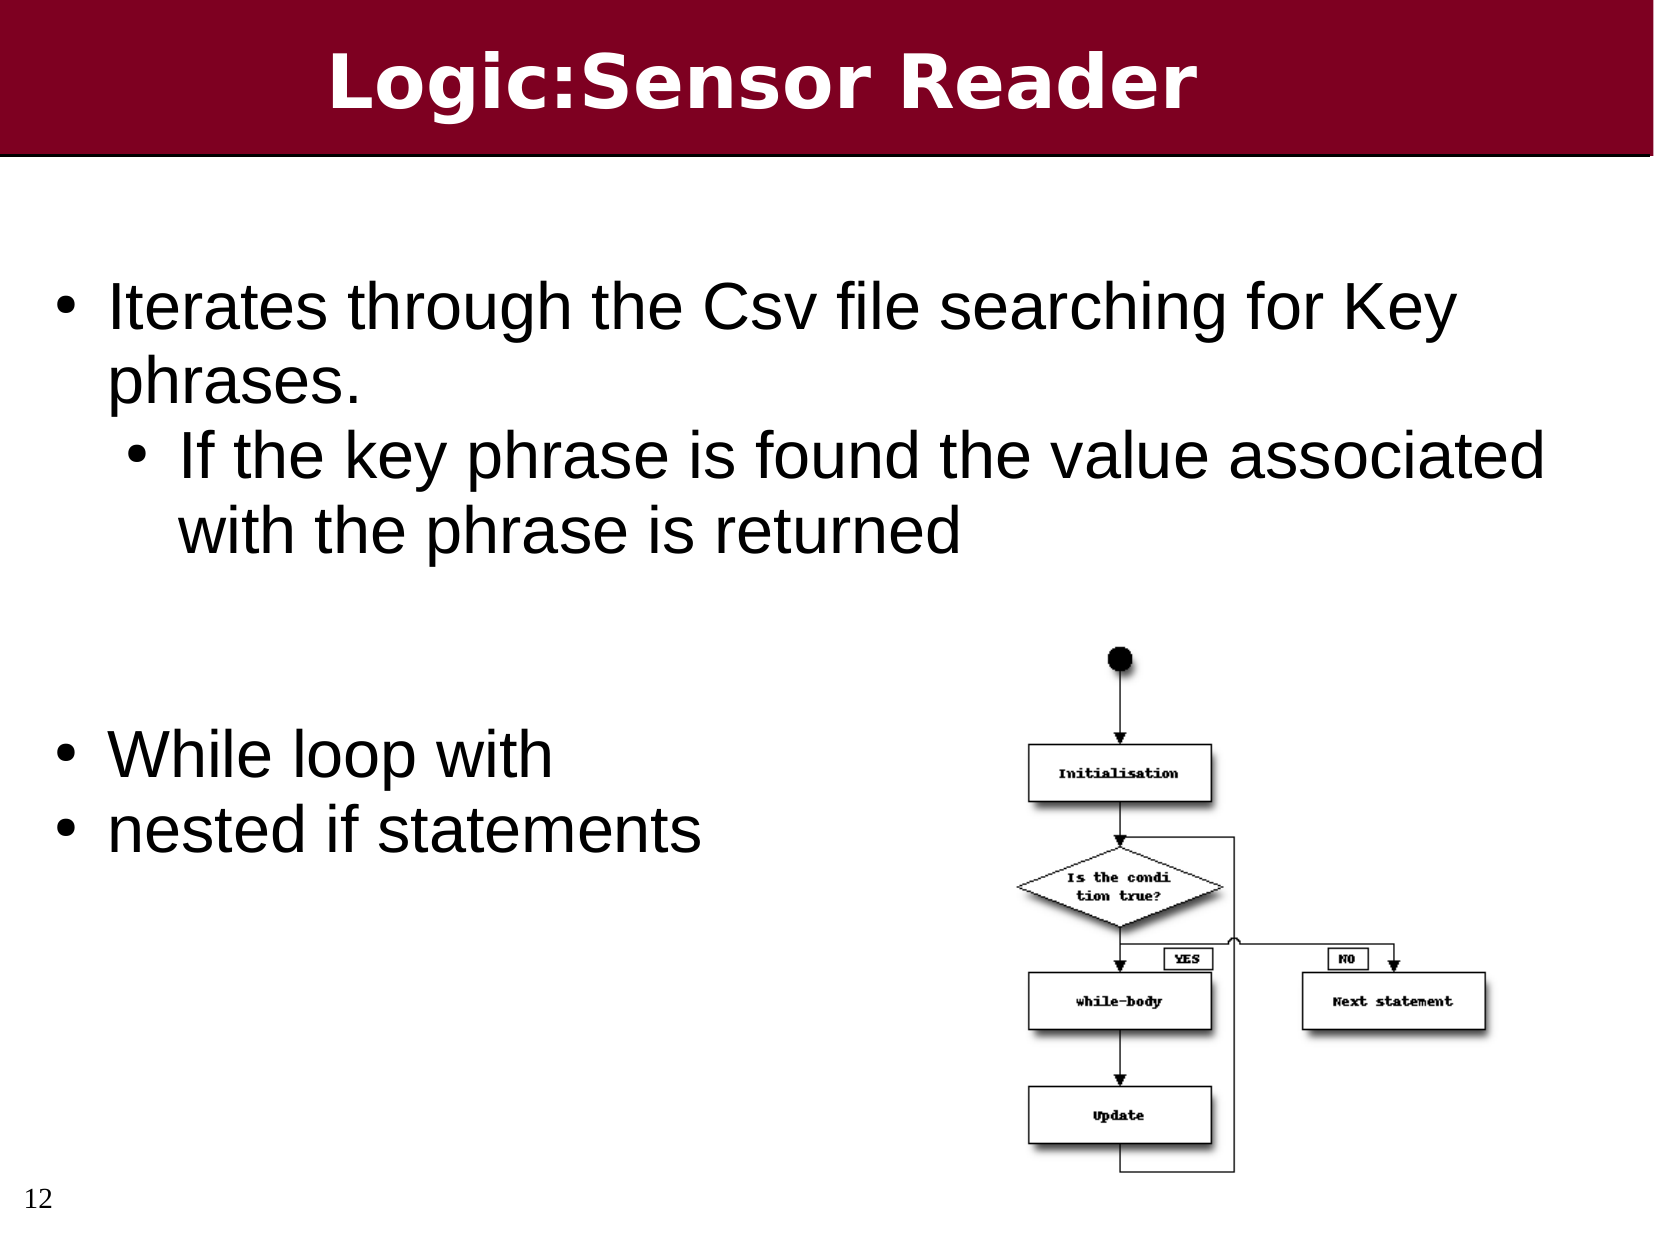

Logic:Sensor Reader
Iterates through the Csv file searching for Key phrases.
If the key phrase is found the value associated with the phrase is returned
While loop with
nested if statements